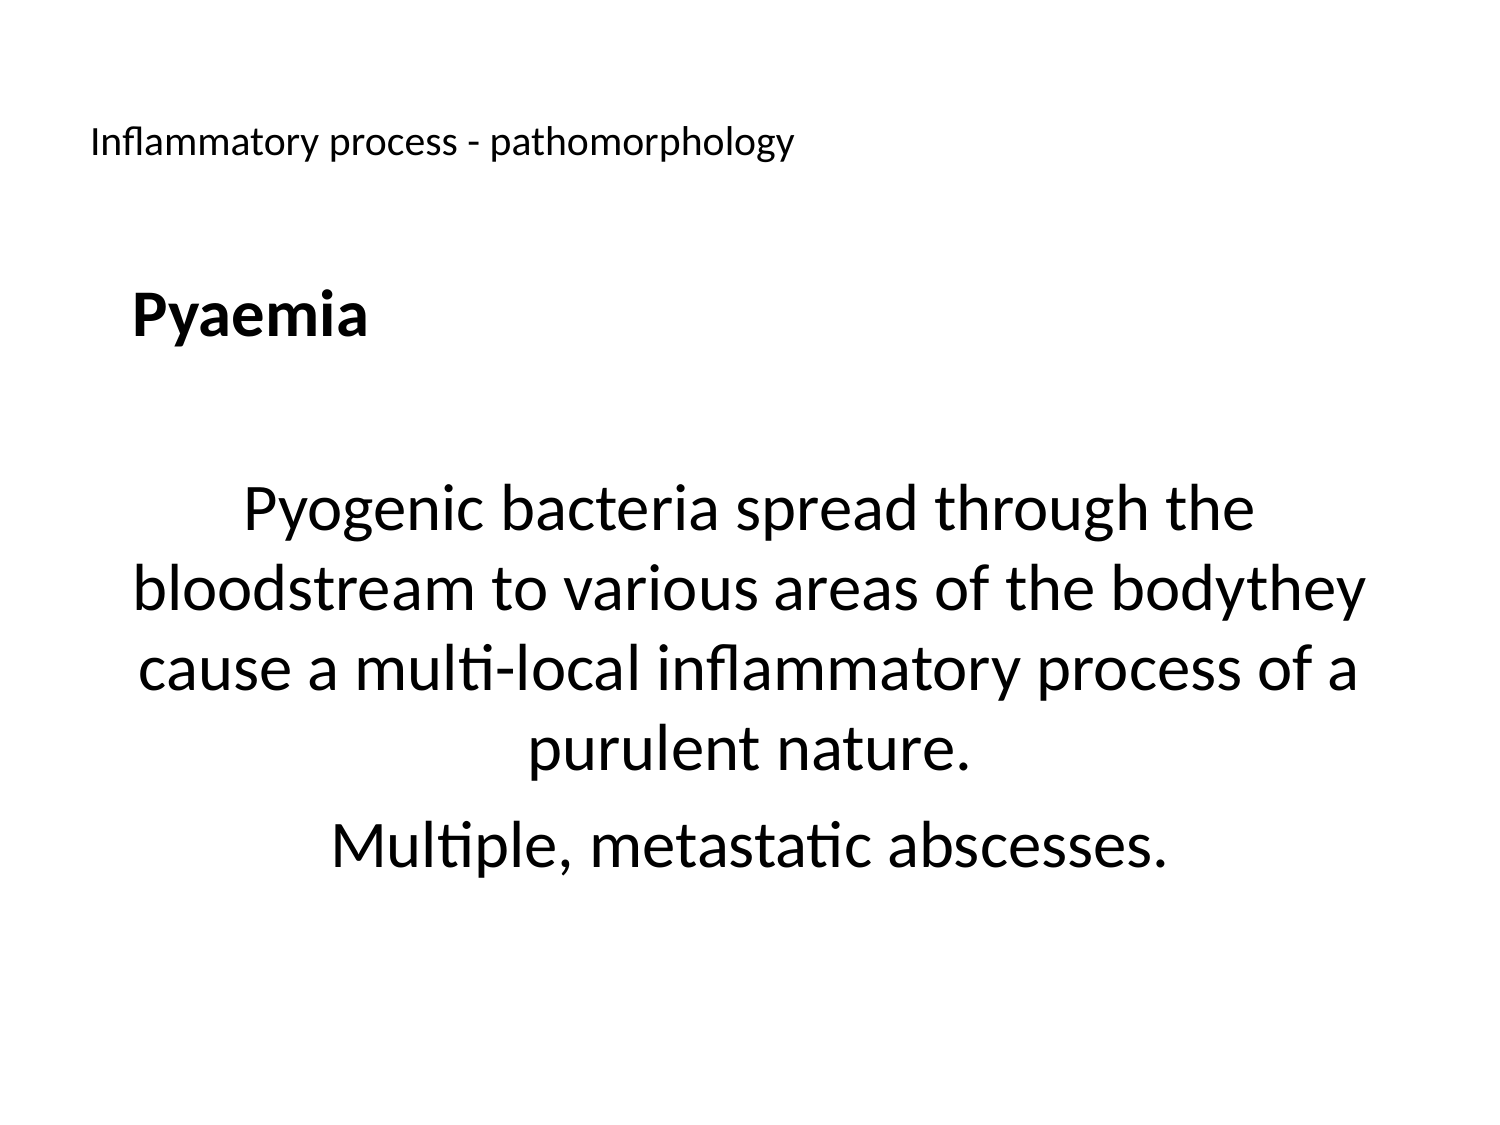

# Inflammatory process - pathomorphology
Pyaemia
Pyogenic bacteria spread through the bloodstream to various areas of the bodythey cause a multi-local inflammatory process of a purulent nature.
Multiple, metastatic abscesses.